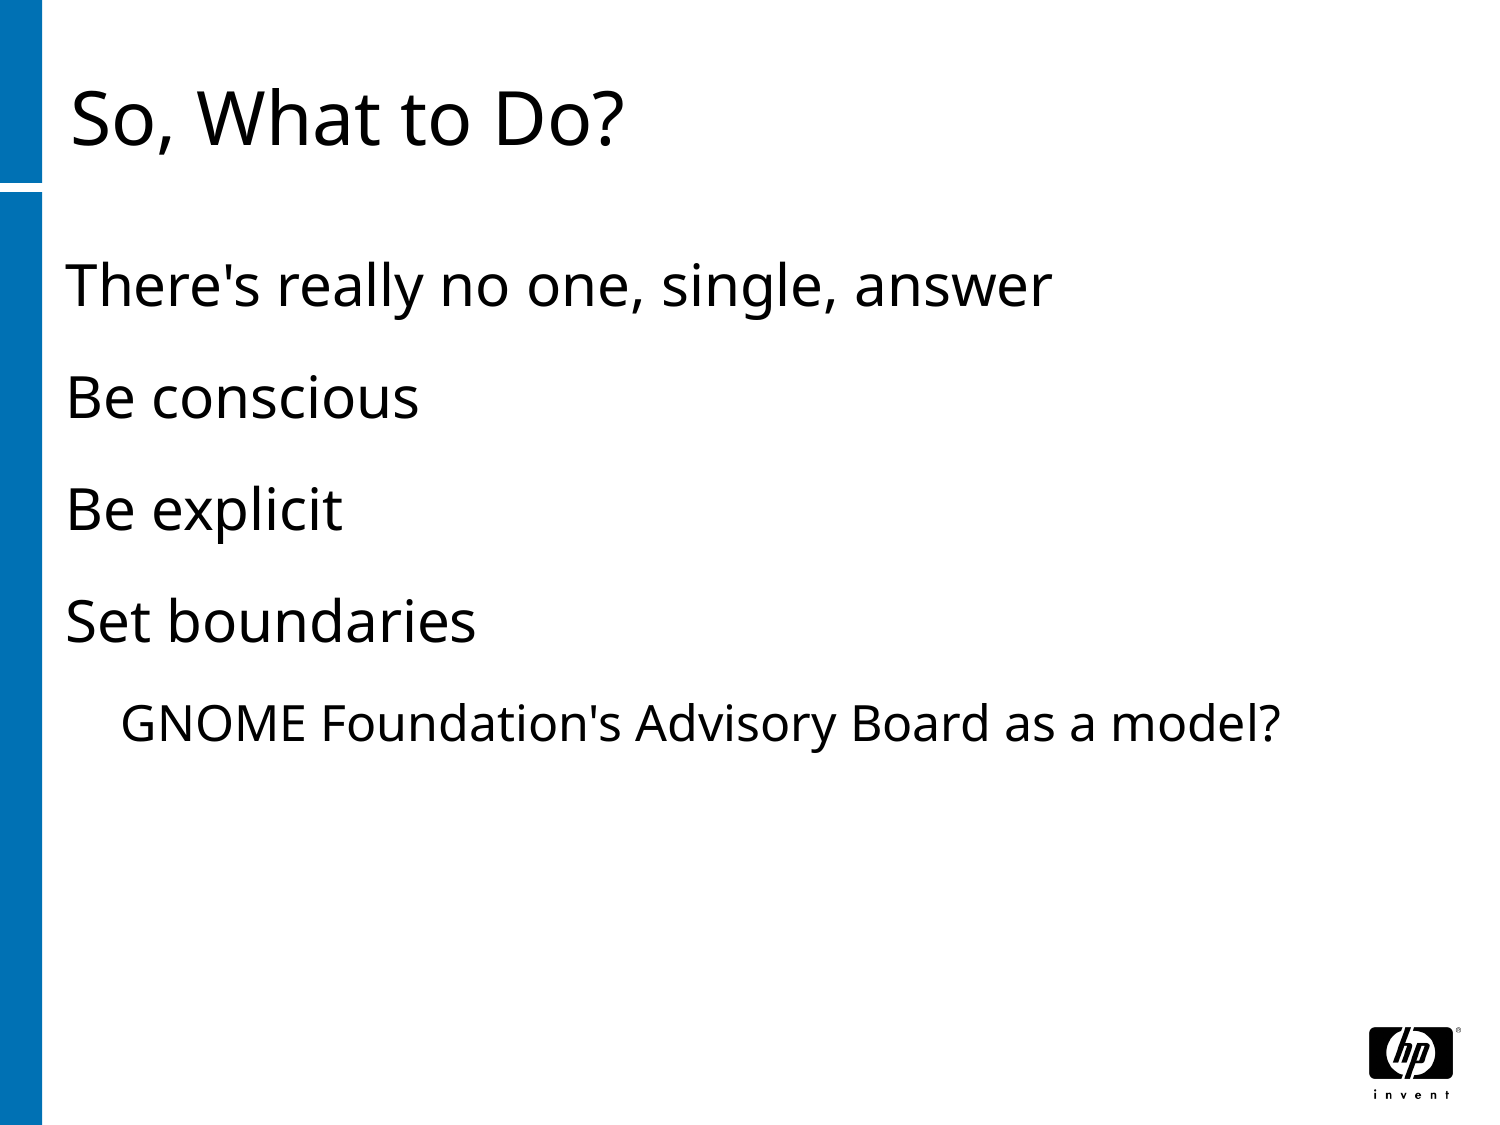

# So, What to Do?
There's really no one, single, answer
Be conscious
Be explicit
Set boundaries
GNOME Foundation's Advisory Board as a model?